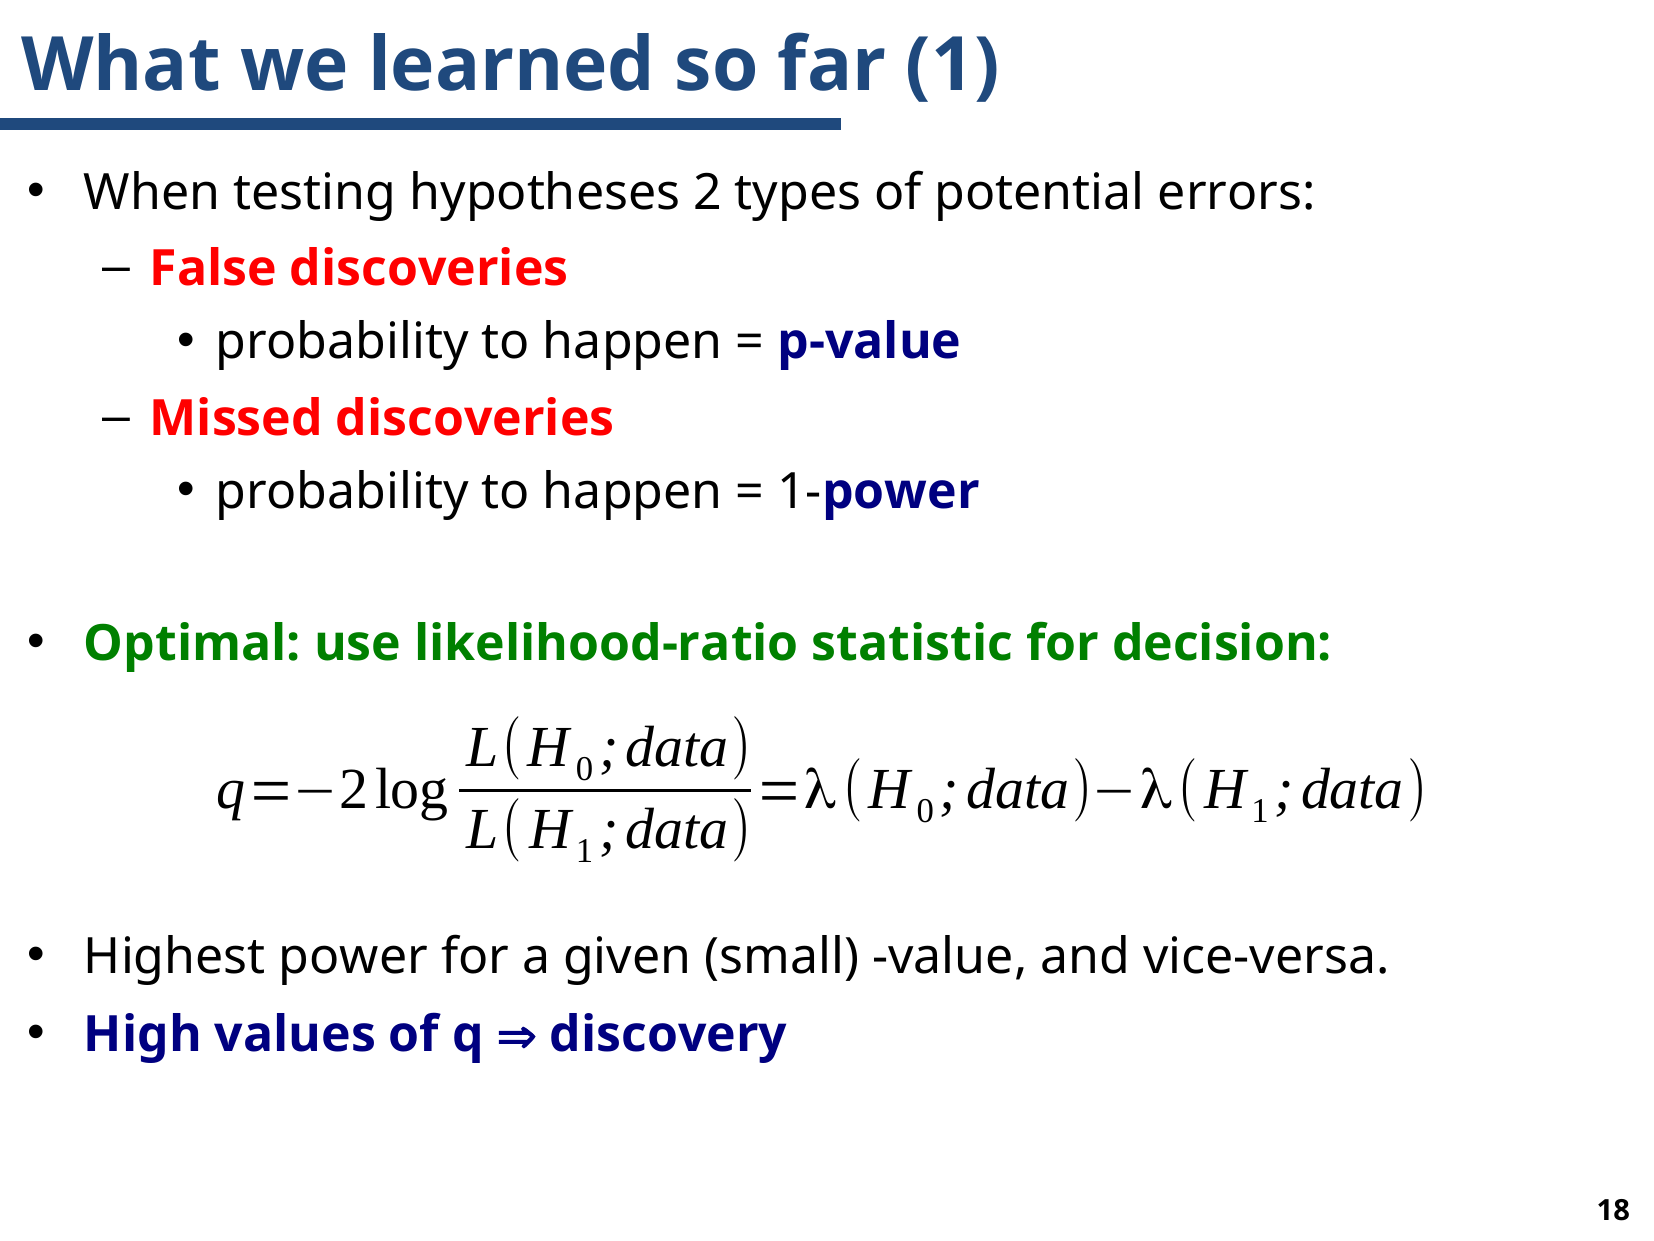

# What we learned so far (1)
When testing hypotheses 2 types of potential errors:
False discoveries
probability to happen = p-value
Missed discoveries
probability to happen = 1-power
Optimal: use likelihood-ratio statistic for decision:
Highest power for a given (small) -value, and vice-versa.
High values of q Þ discovery
18